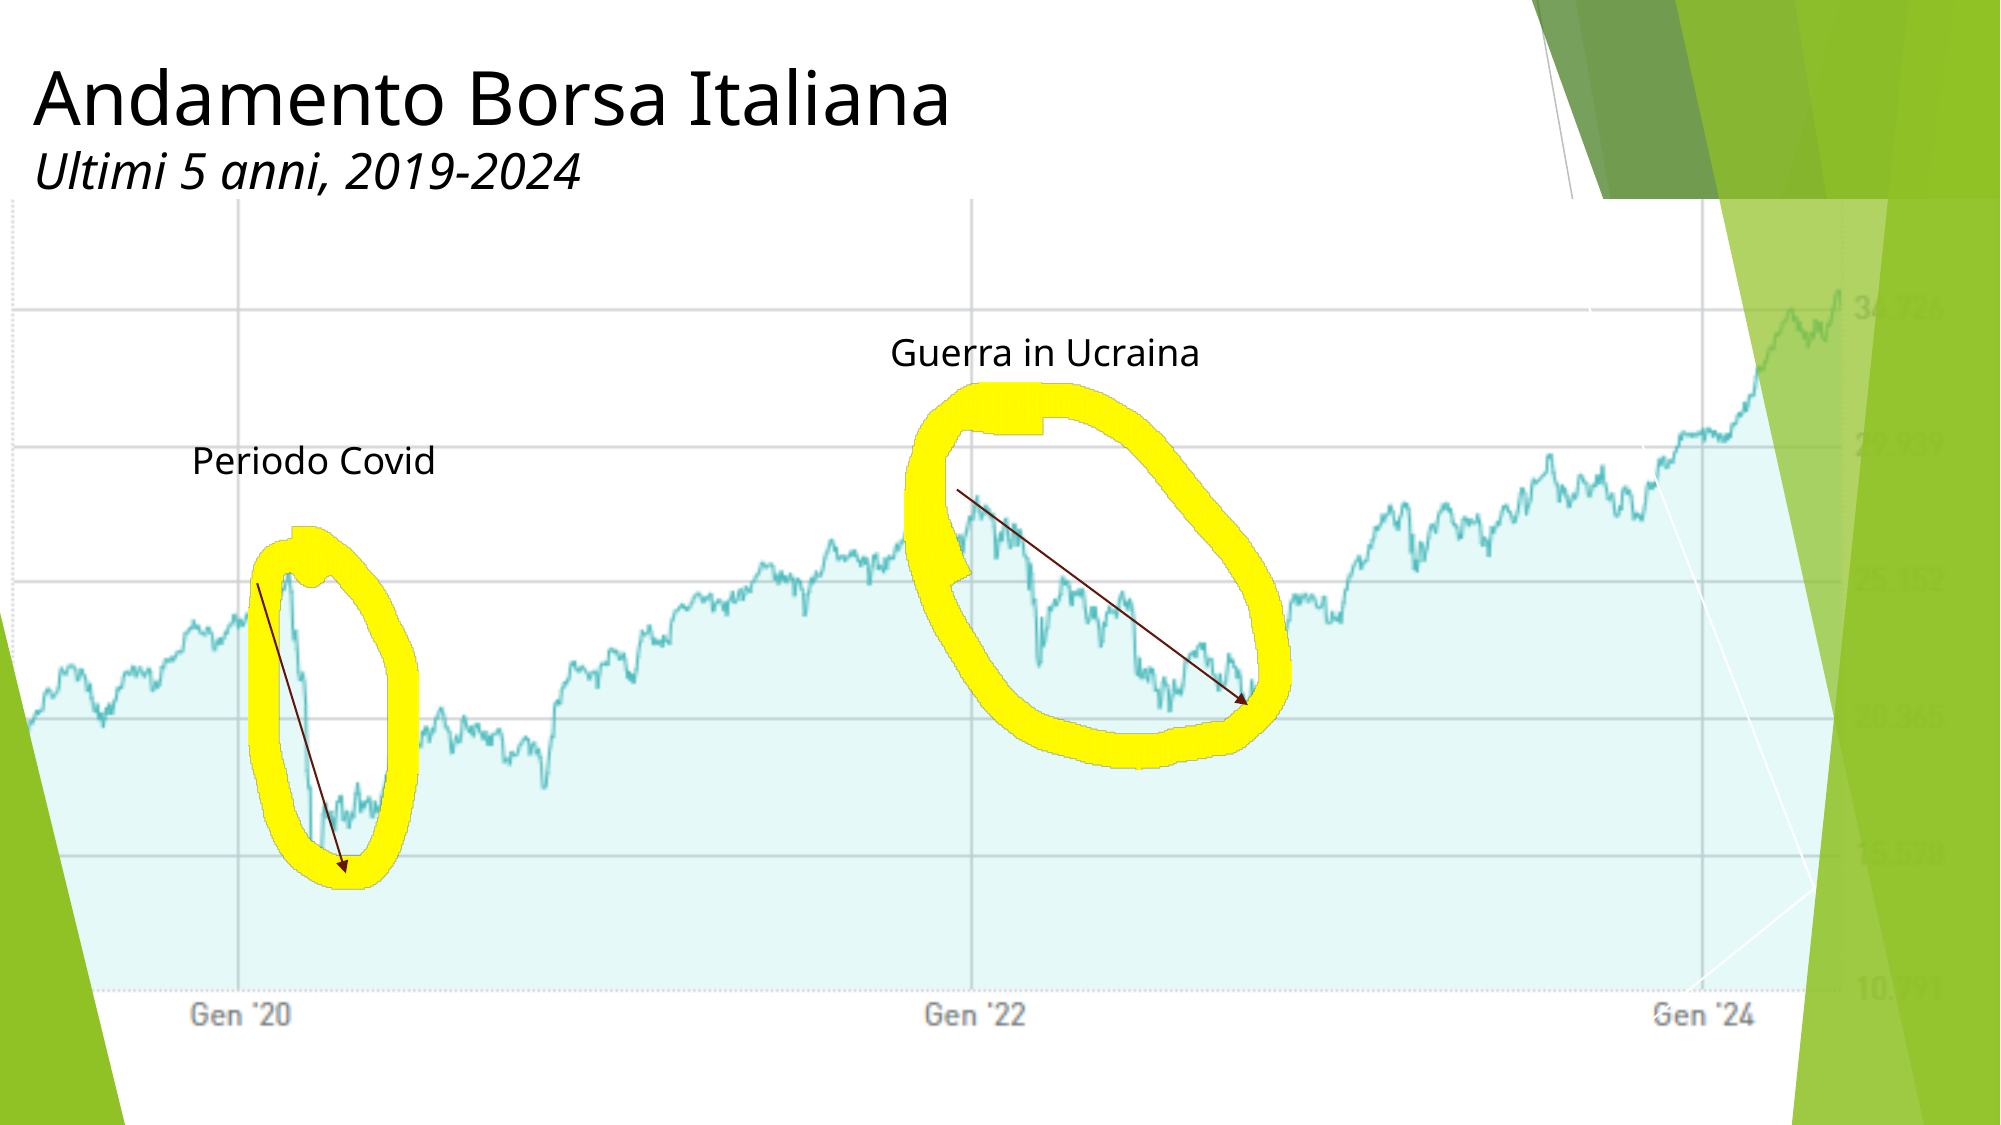

Andamento Borsa Italiana
Ultimi 5 anni, 2019-2024
Guerra in Ucraina
Periodo Covid